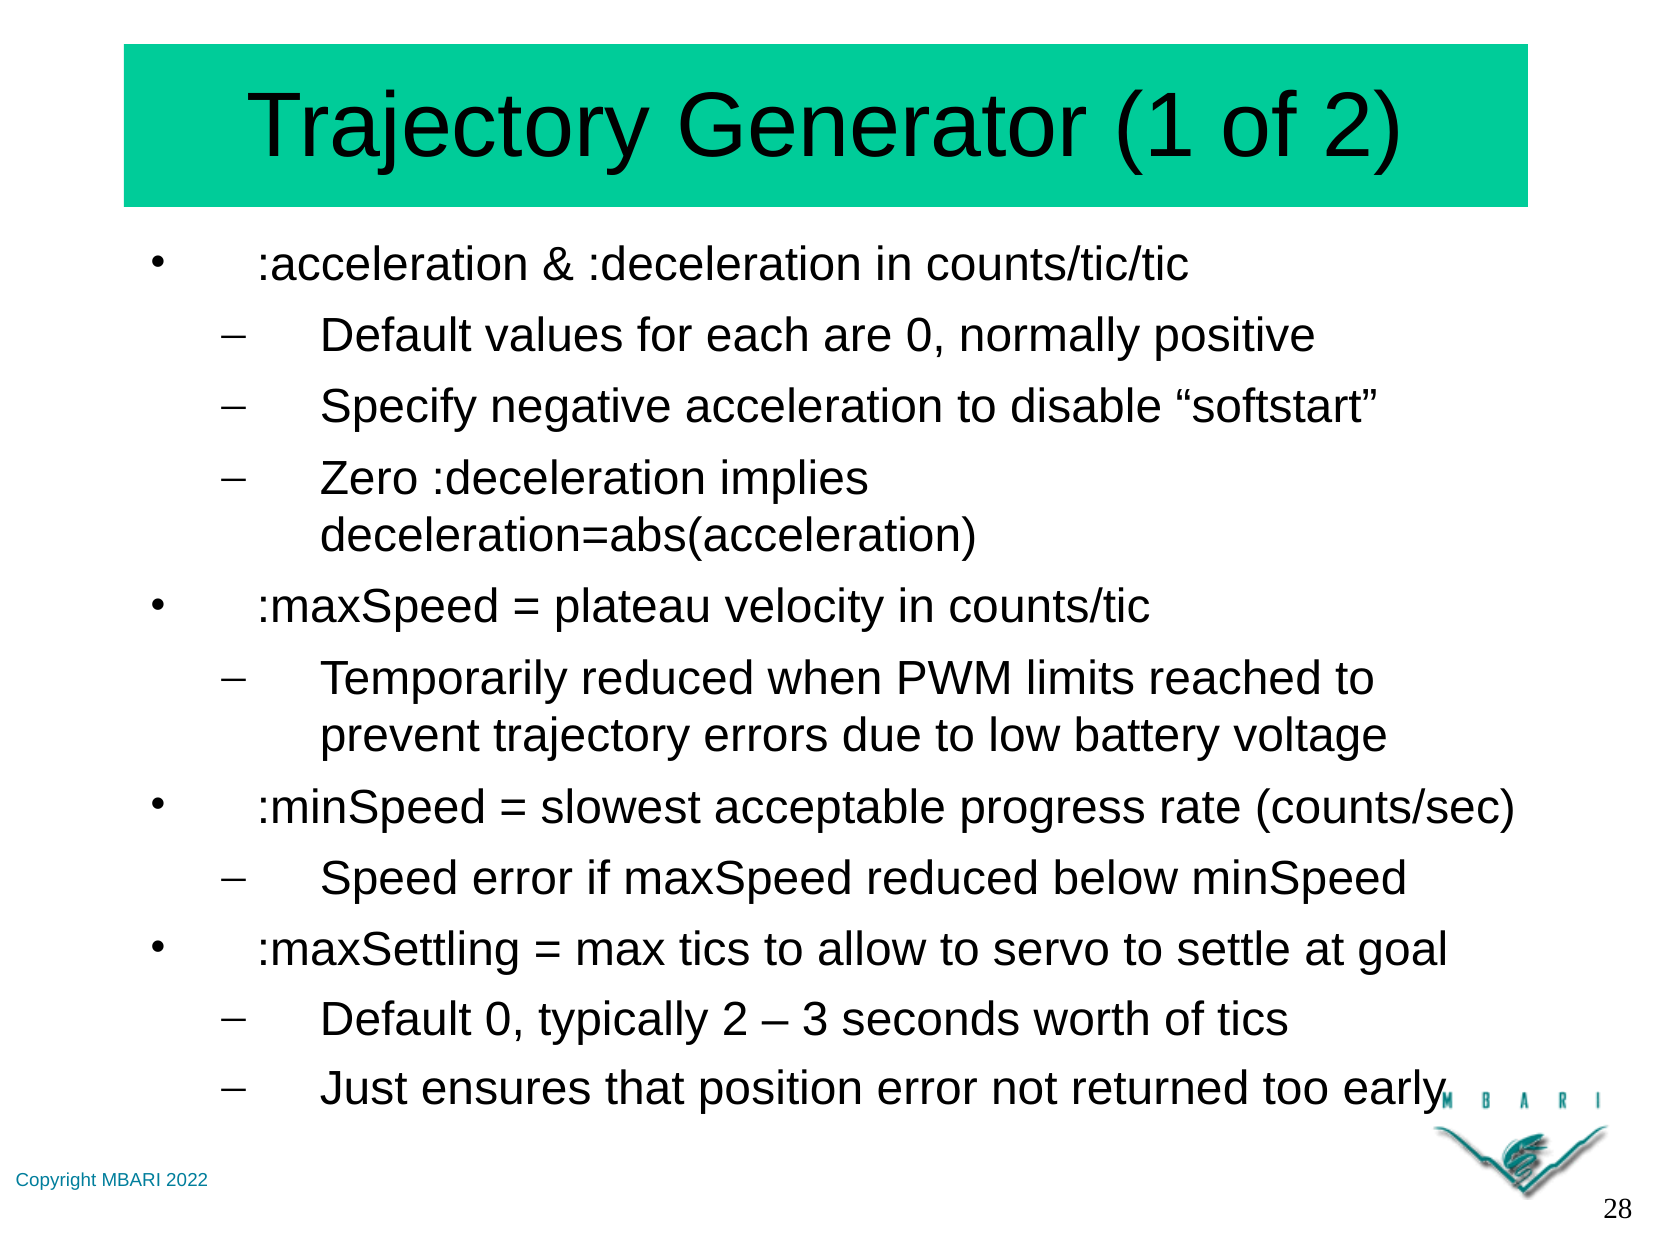

# Trajectory Generator (1 of 2)
:acceleration & :deceleration in counts/tic/tic
Default values for each are 0, normally positive
Specify negative acceleration to disable “softstart”
Zero :deceleration implies deceleration=abs(acceleration)
:maxSpeed = plateau velocity in counts/tic
Temporarily reduced when PWM limits reached to prevent trajectory errors due to low battery voltage
:minSpeed = slowest acceptable progress rate (counts/sec)
Speed error if maxSpeed reduced below minSpeed
:maxSettling = max tics to allow to servo to settle at goal
Default 0, typically 2 – 3 seconds worth of tics
Just ensures that position error not returned too early